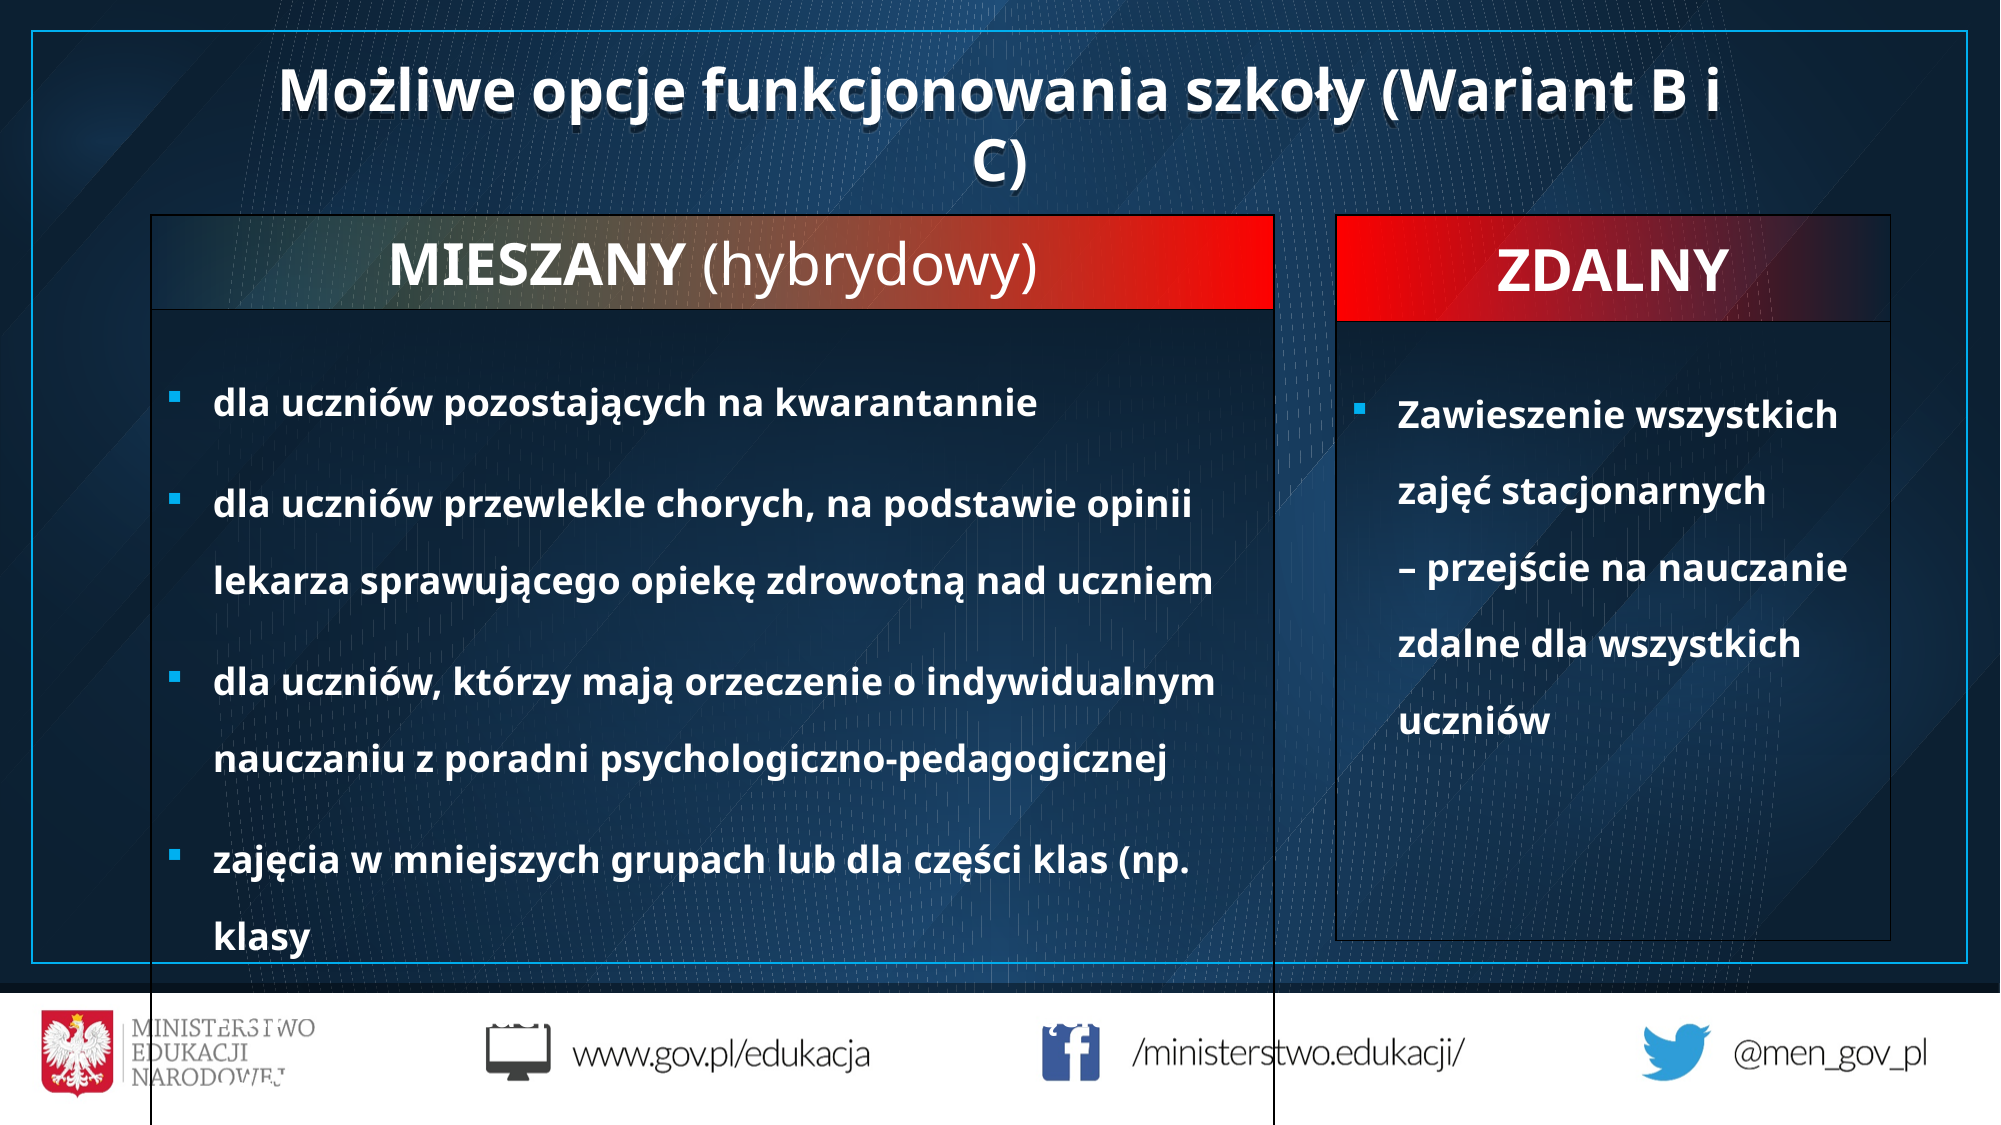

Możliwe opcje funkcjonowania szkoły (Wariant B i C)
| MIESZANY (hybrydowy) |
| --- |
| dla uczniów pozostających na kwarantannie dla uczniów przewlekle chorych, na podstawie opinii lekarza sprawującego opiekę zdrowotną nad uczniem dla uczniów, którzy mają orzeczenie o indywidualnym nauczaniu z poradni psychologiczno-pedagogicznej zajęcia w mniejszych grupach lub dla części klas (np. klasy I-III – zajęcia stacjonarne, a starsze klasy zajęcia zdalne) |
| ZDALNY |
| --- |
| Zawieszenie wszystkich zajęć stacjonarnych – przejście na nauczanie zdalne dla wszystkich uczniów |